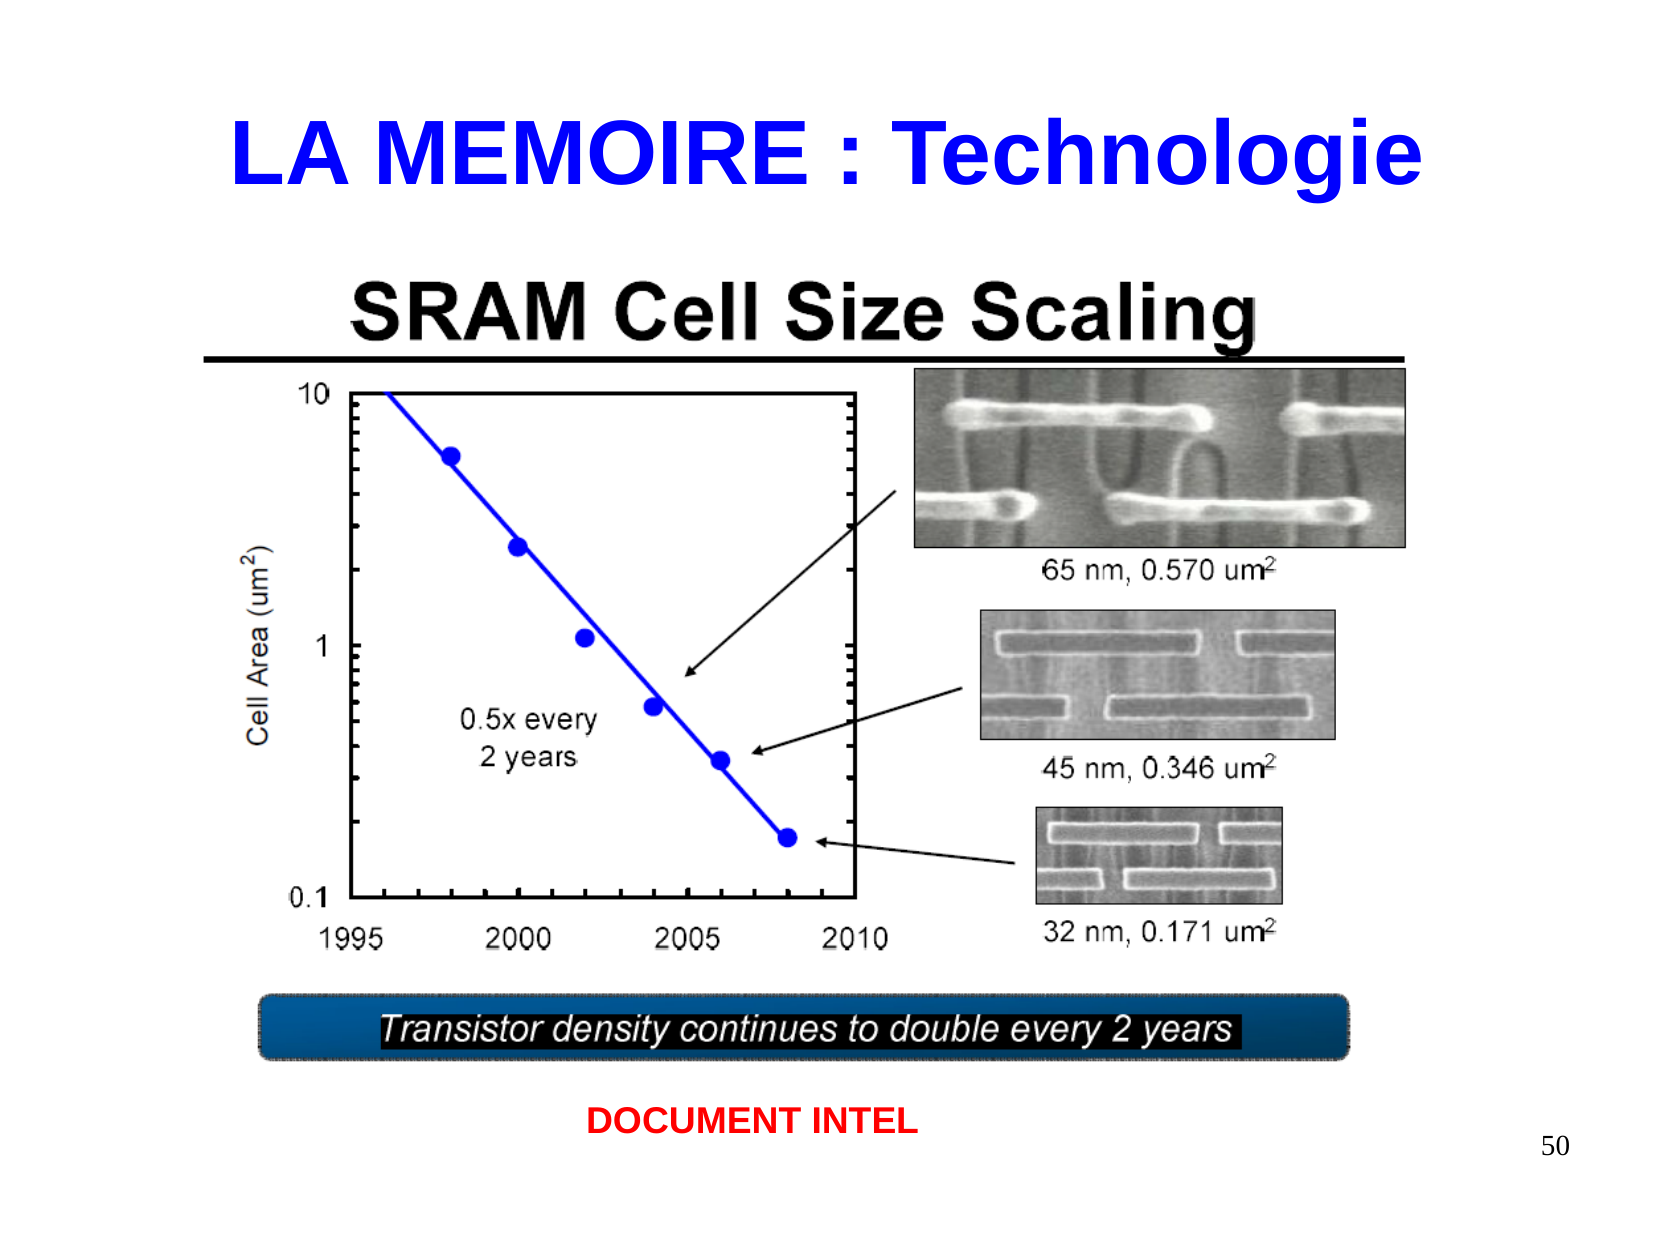

# LA MEMOIRE : Technologie
DOCUMENT INTEL
50